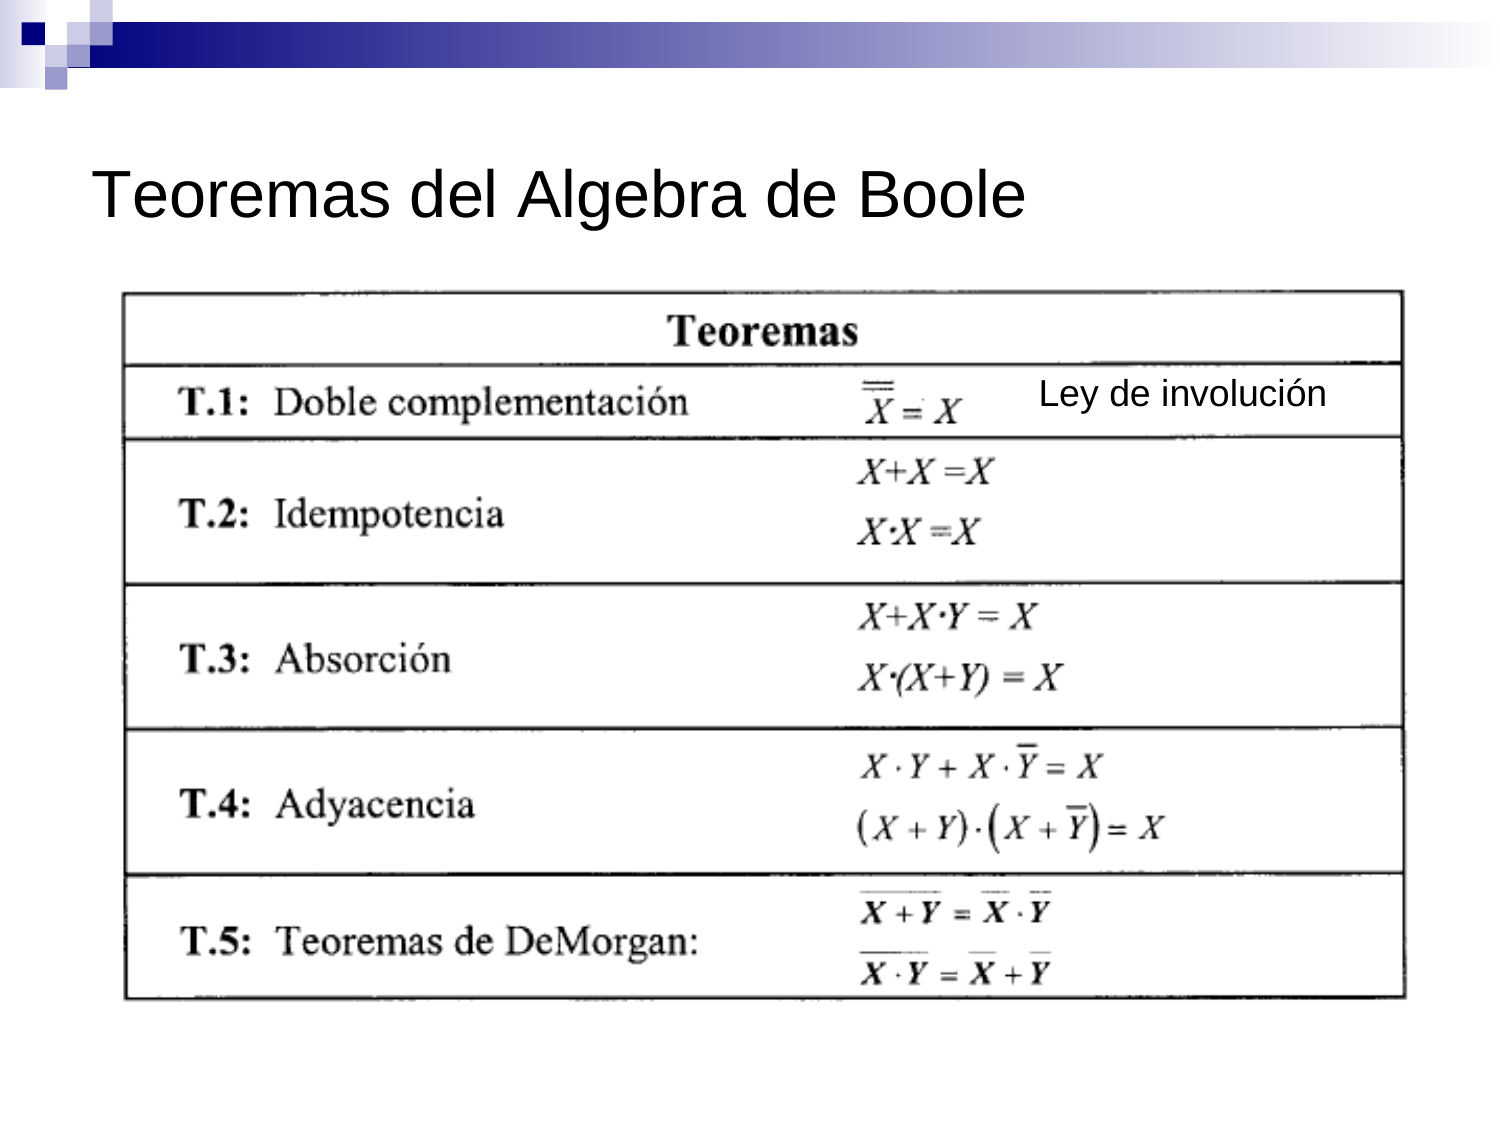

# Teoremas del Algebra de Boole
Ley de involución